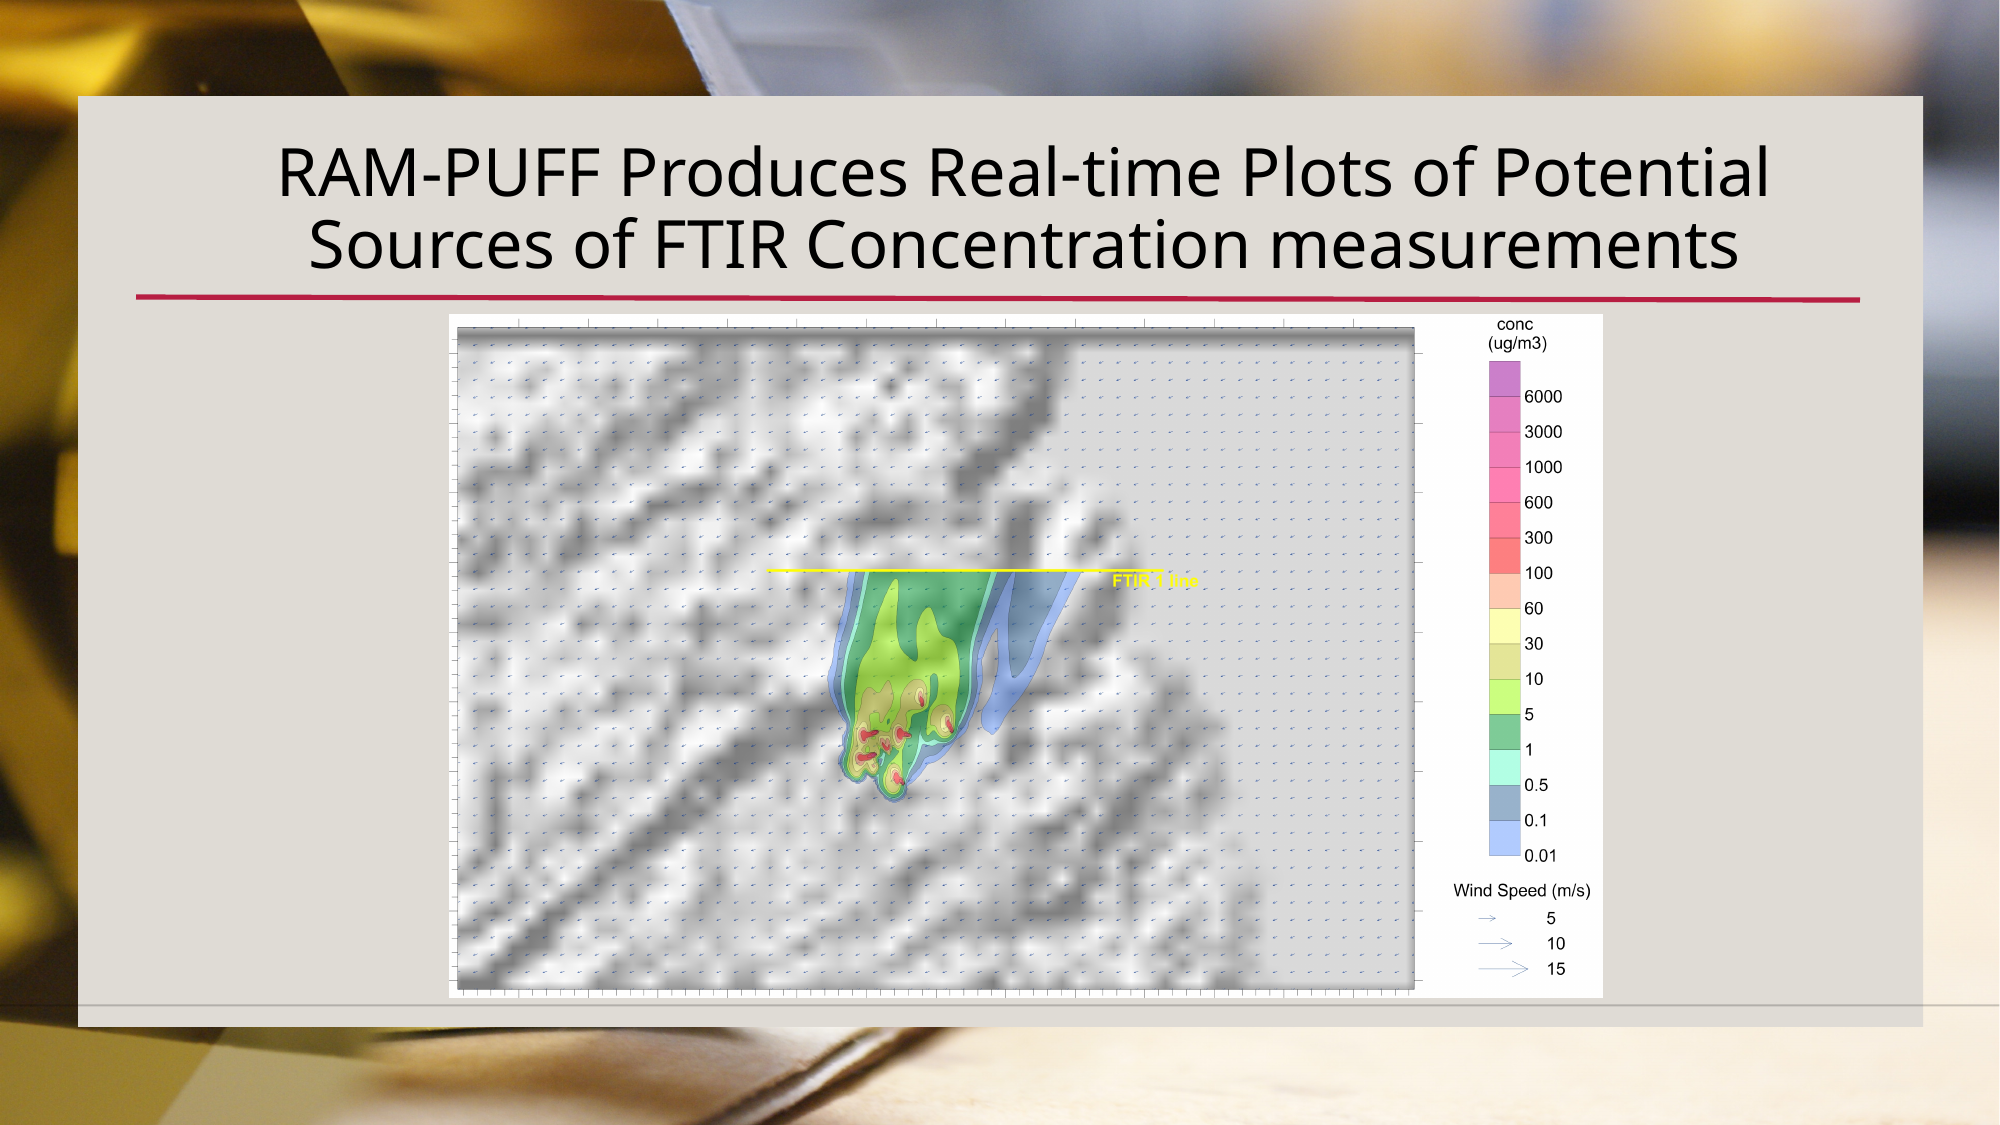

# RAM-PUFF Produces Real-time Plots of Potential Sources of FTIR Concentration measurements